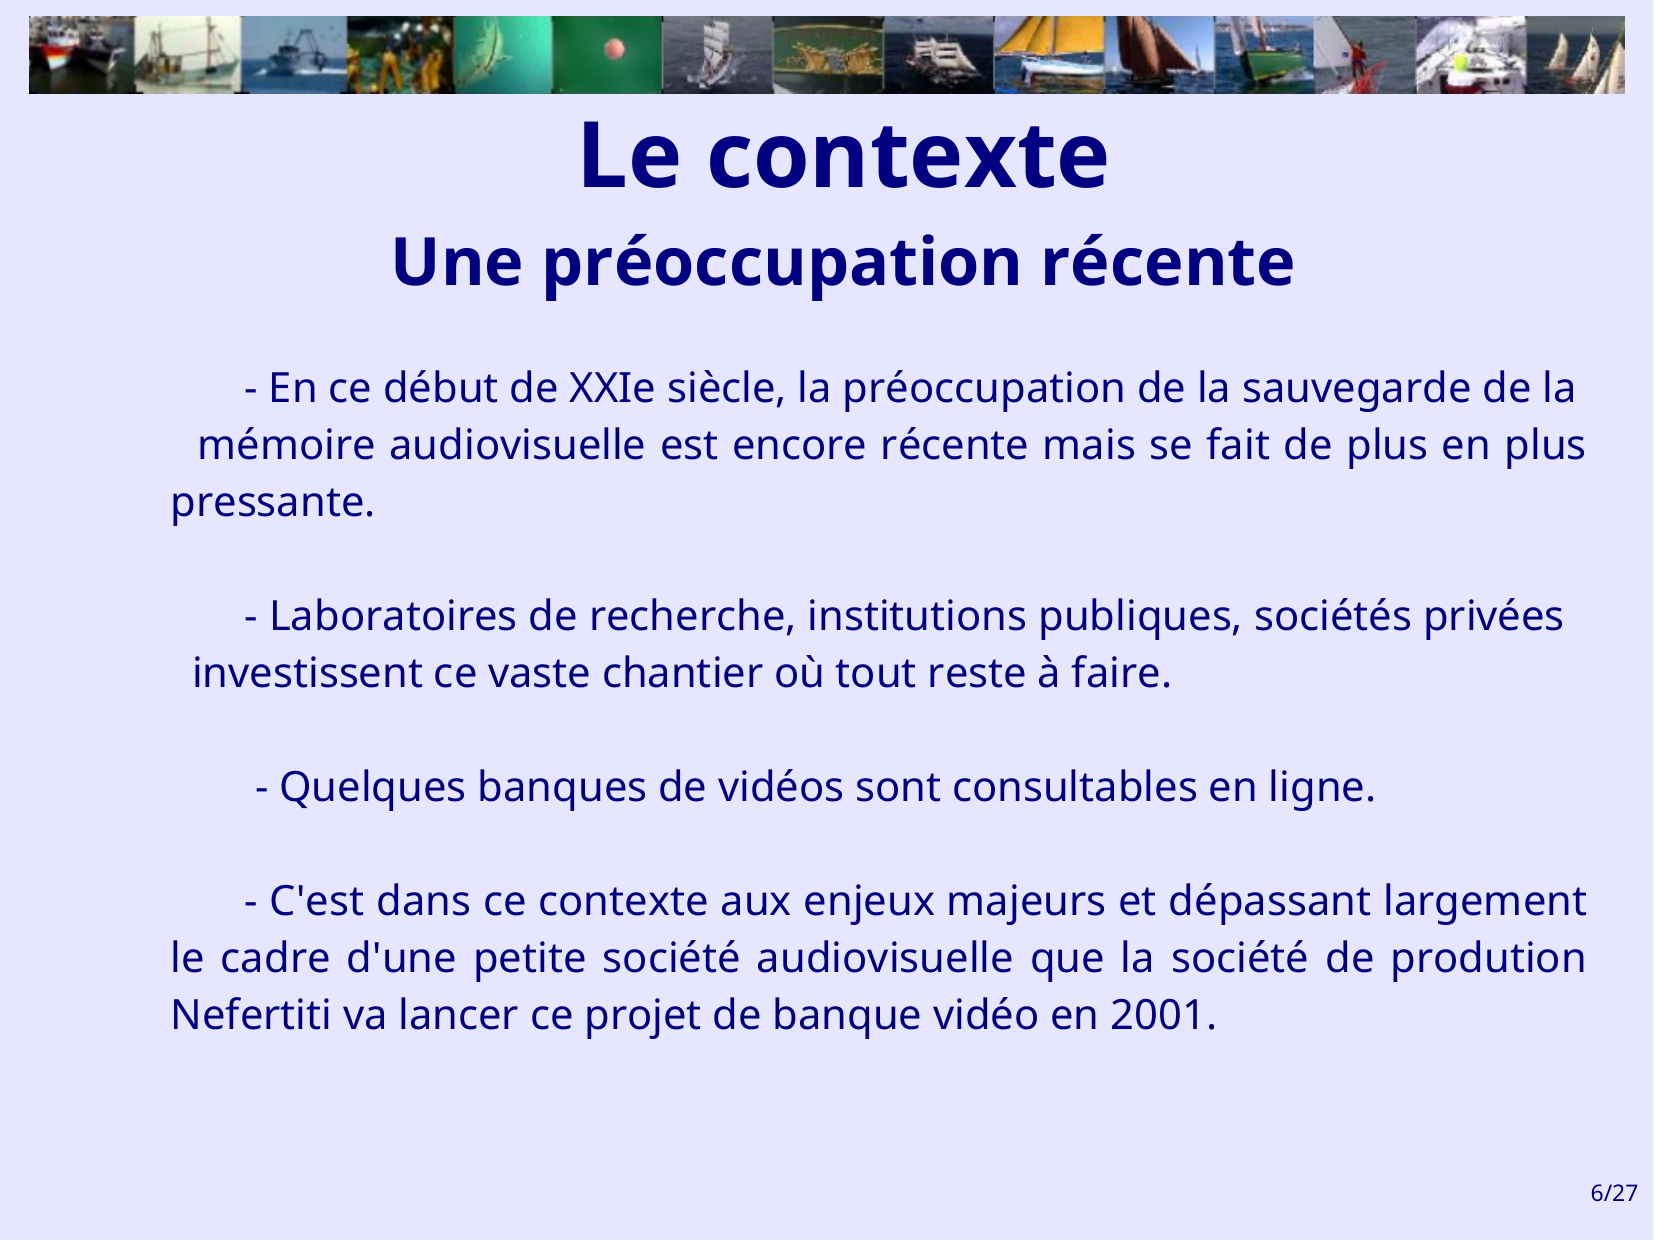

# Le contexte Une préoccupation récente
	- En ce début de XXIe siècle, la préoccupation de la sauvegarde de la mémoire audiovisuelle est encore récente mais se fait de plus en plus pressante.
	- Laboratoires de recherche, institutions publiques, sociétés privées investissent ce vaste chantier où tout reste à faire.
	 - Quelques banques de vidéos sont consultables en ligne.
	- C'est dans ce contexte aux enjeux majeurs et dépassant largement le cadre d'une petite société audiovisuelle que la société de prodution Nefertiti va lancer ce projet de banque vidéo en 2001.